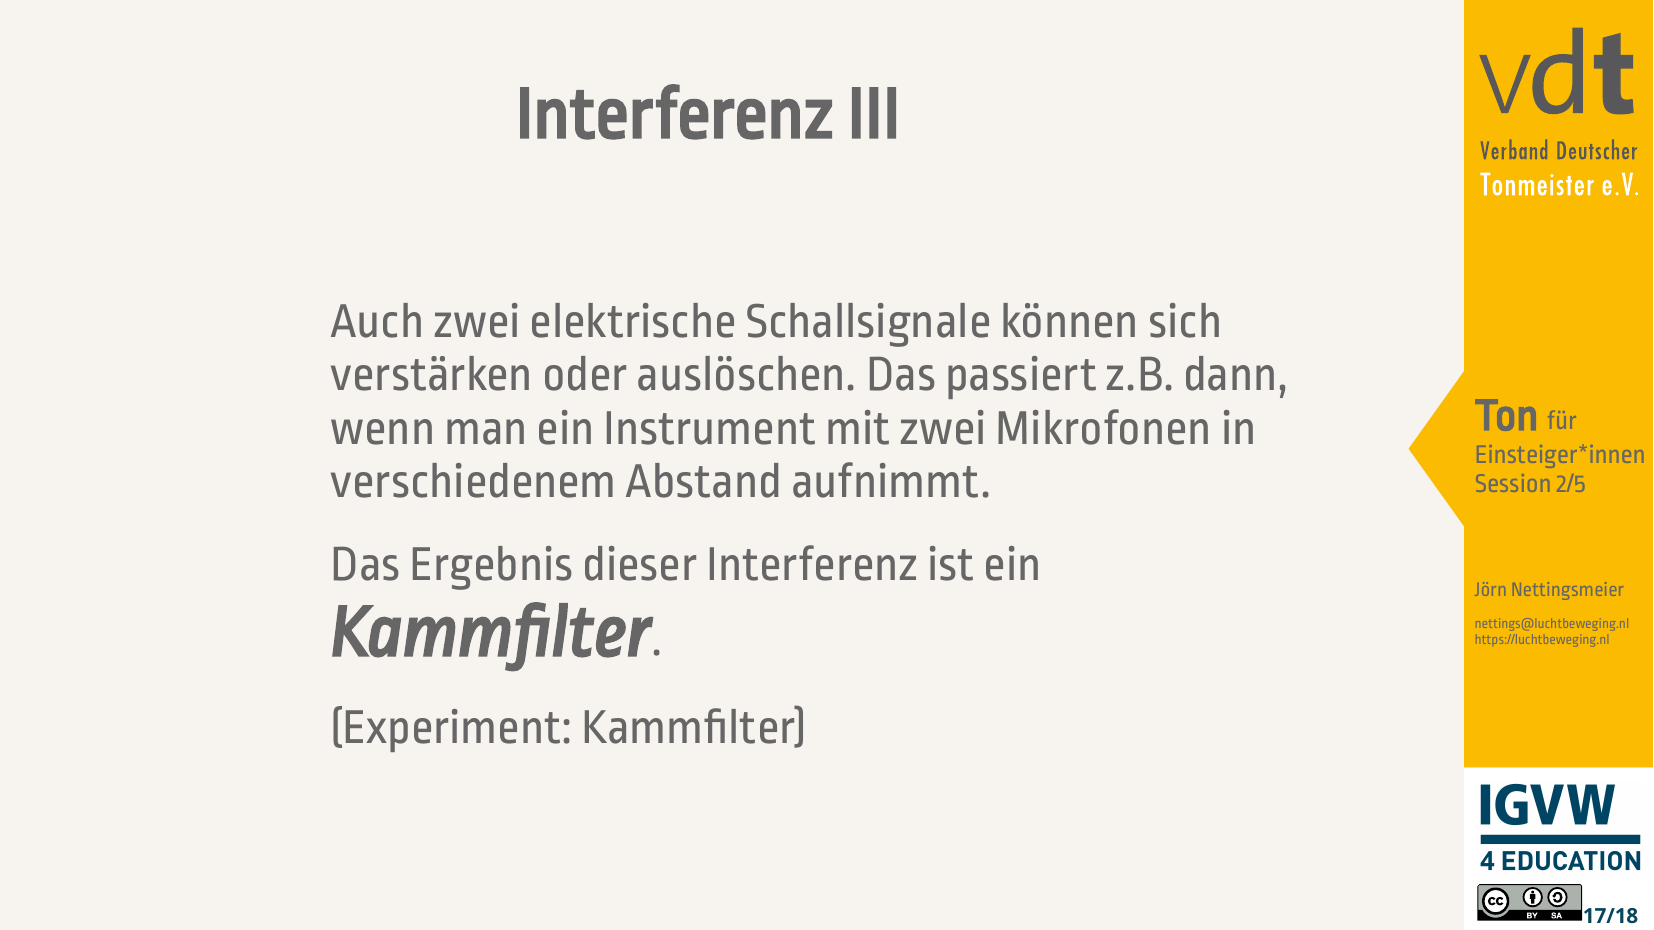

# Interferenz III
Auch zwei elektrische Schallsignale können sich verstärken oder auslöschen. Das passiert z.B. dann, wenn man ein Instrument mit zwei Mikrofonen in verschiedenem Abstand aufnimmt.
Das Ergebnis dieser Interferenz ist ein
Kammfilter.
(Experiment: Kammfilter)